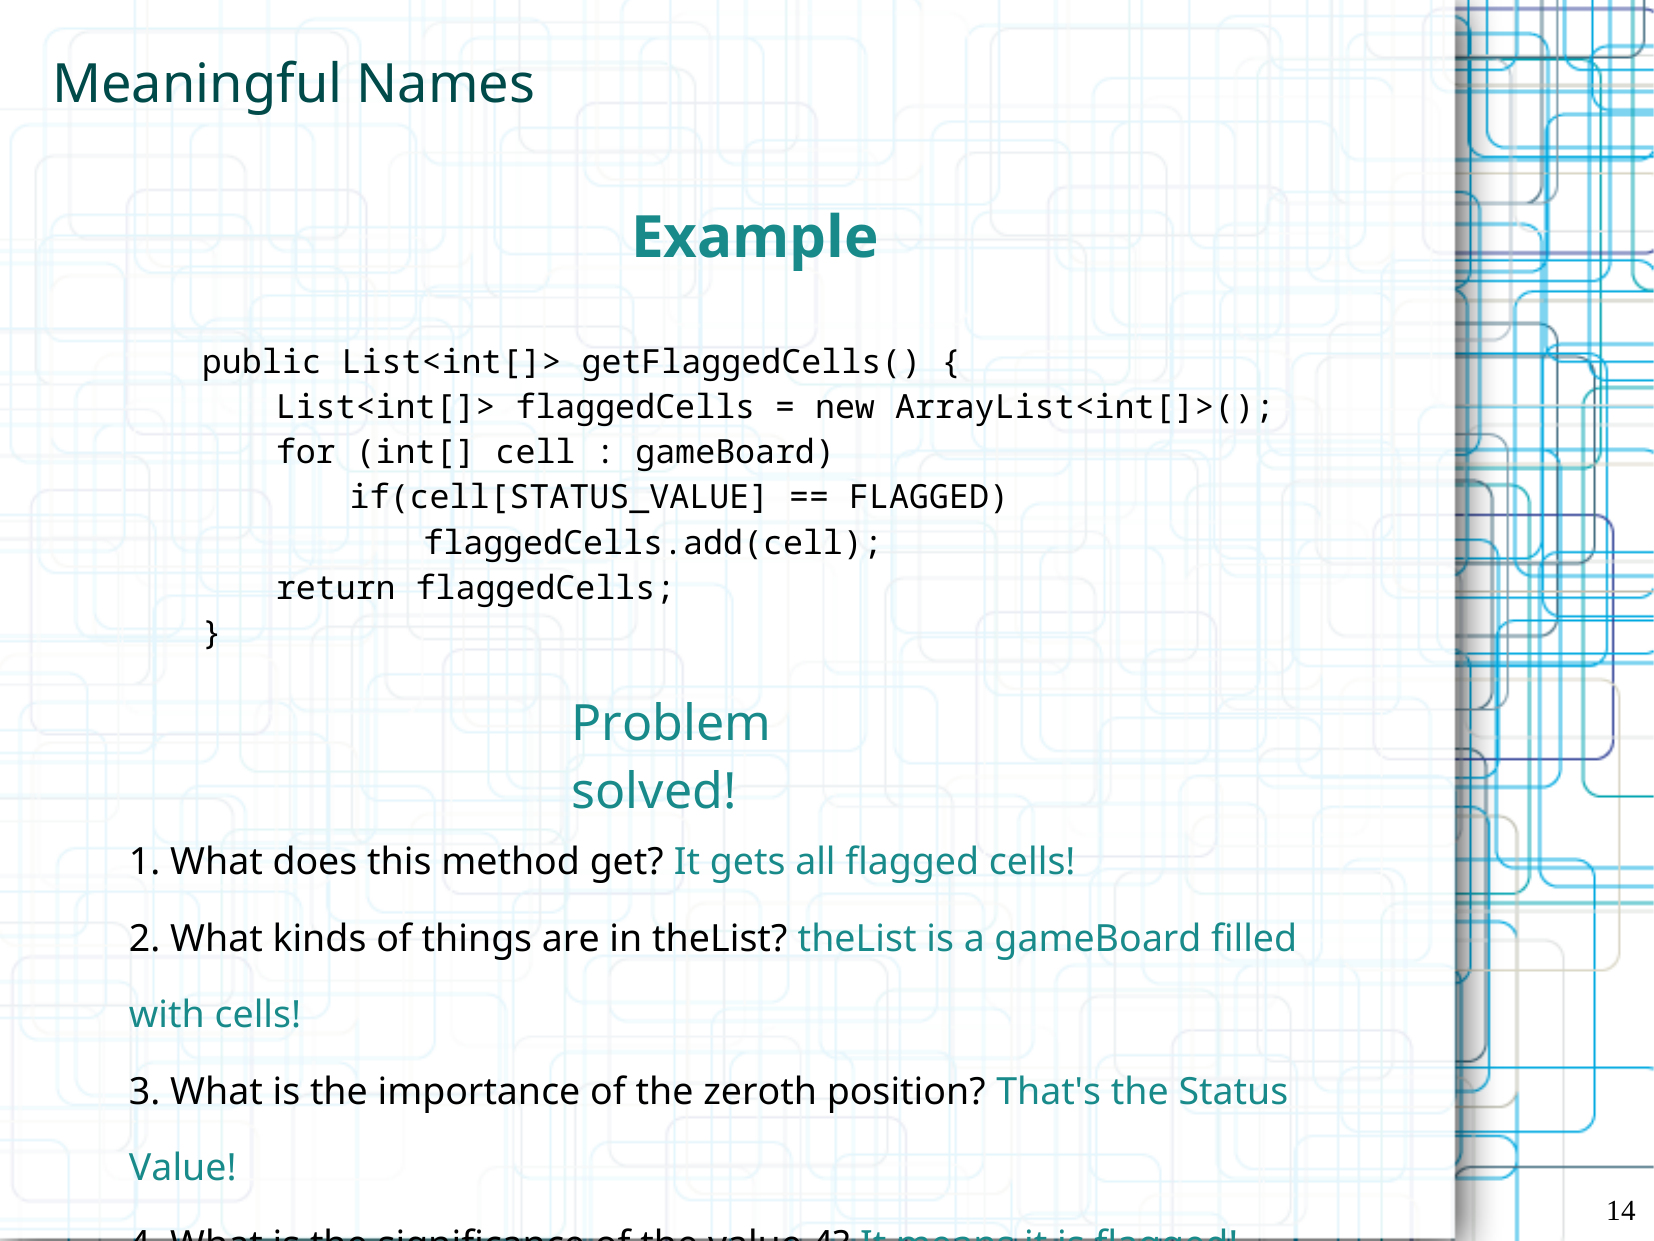

Meaningful Names
Example
public List<int[]> getFlaggedCells() {
	List<int[]> flaggedCells = new ArrayList<int[]>();
	for (int[] cell : gameBoard)
		if(cell[STATUS_VALUE] == FLAGGED)
			flaggedCells.add(cell);
	return flaggedCells;
}
Problem solved!
 What does this method get? It gets all flagged cells!
 What kinds of things are in theList? theList is a gameBoard filled with cells!
 What is the importance of the zeroth position? That's the Status Value!
 What is the significance of the value 4? It means it is flagged!
14